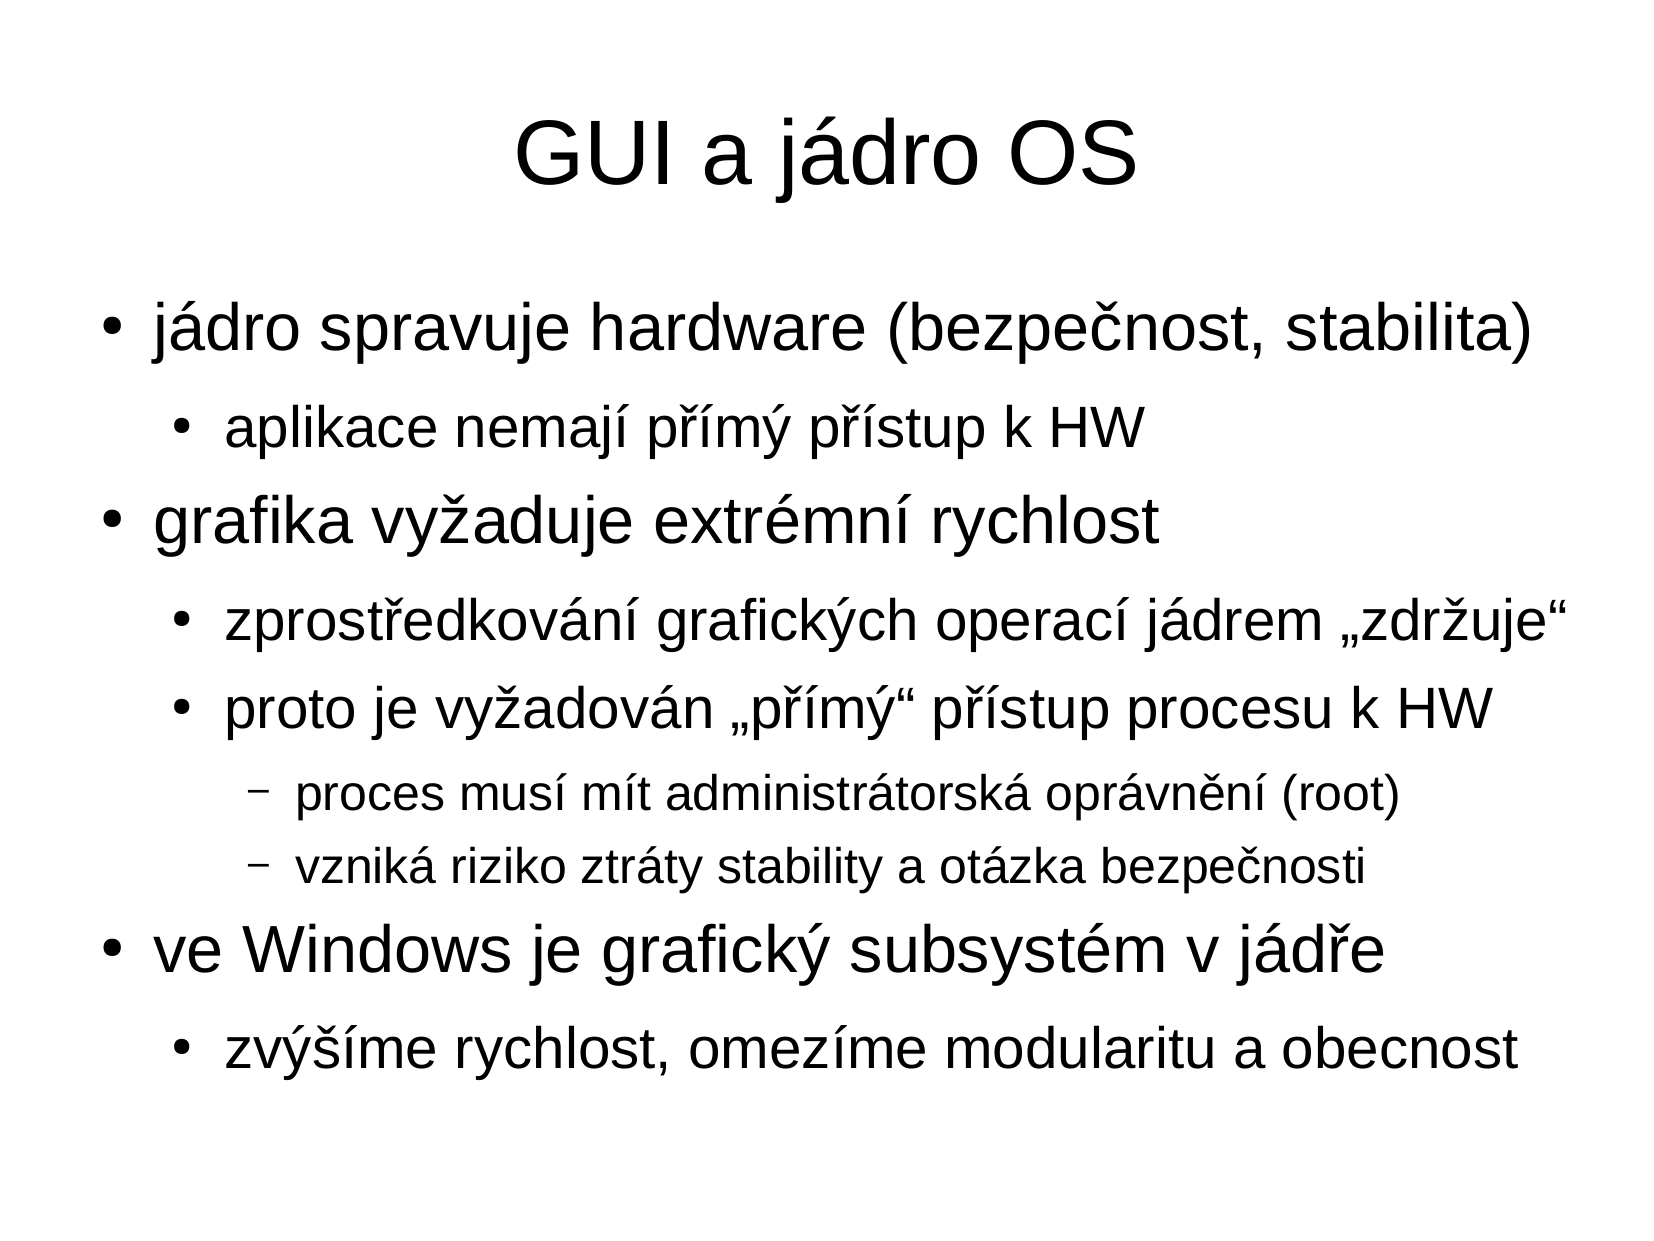

# GUI a jádro OS
jádro spravuje hardware (bezpečnost, stabilita)
aplikace nemají přímý přístup k HW
grafika vyžaduje extrémní rychlost
zprostředkování grafických operací jádrem „zdržuje“
proto je vyžadován „přímý“ přístup procesu k HW
proces musí mít administrátorská oprávnění (root)
vzniká riziko ztráty stability a otázka bezpečnosti
ve Windows je grafický subsystém v jádře
zvýšíme rychlost, omezíme modularitu a obecnost